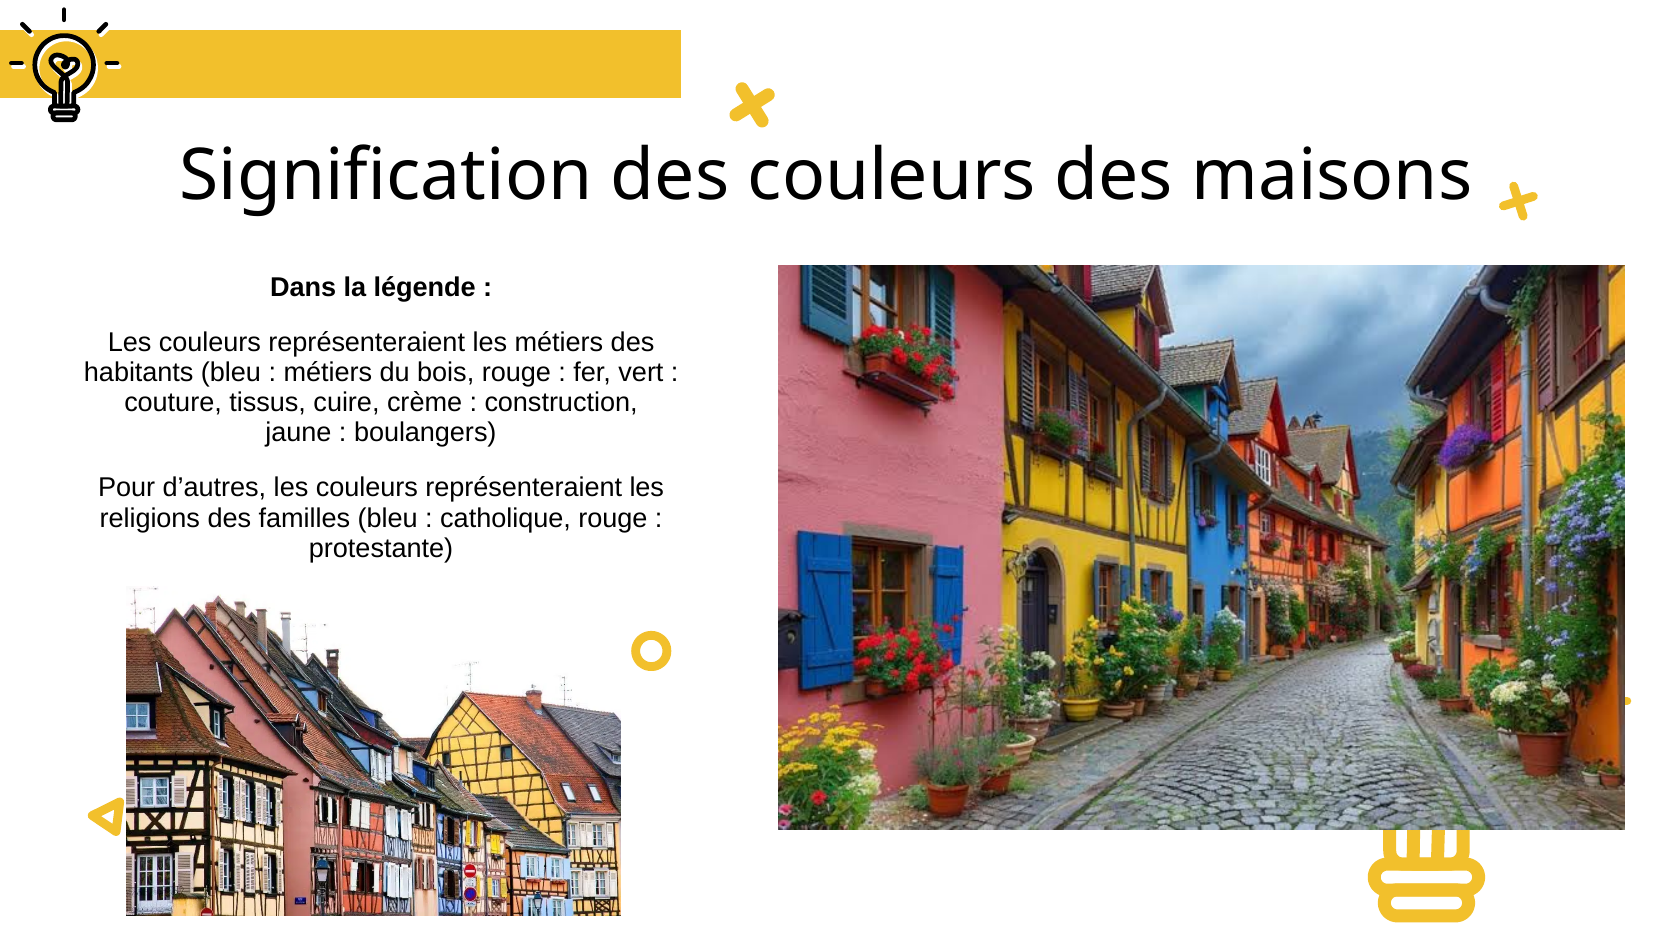

# Signification des couleurs des maisons
Dans la légende :
Les couleurs représenteraient les métiers des habitants (bleu : métiers du bois, rouge : fer, vert : couture, tissus, cuire, crème : construction, jaune : boulangers)
Pour d’autres, les couleurs représenteraient les religions des familles (bleu : catholique, rouge : protestante)